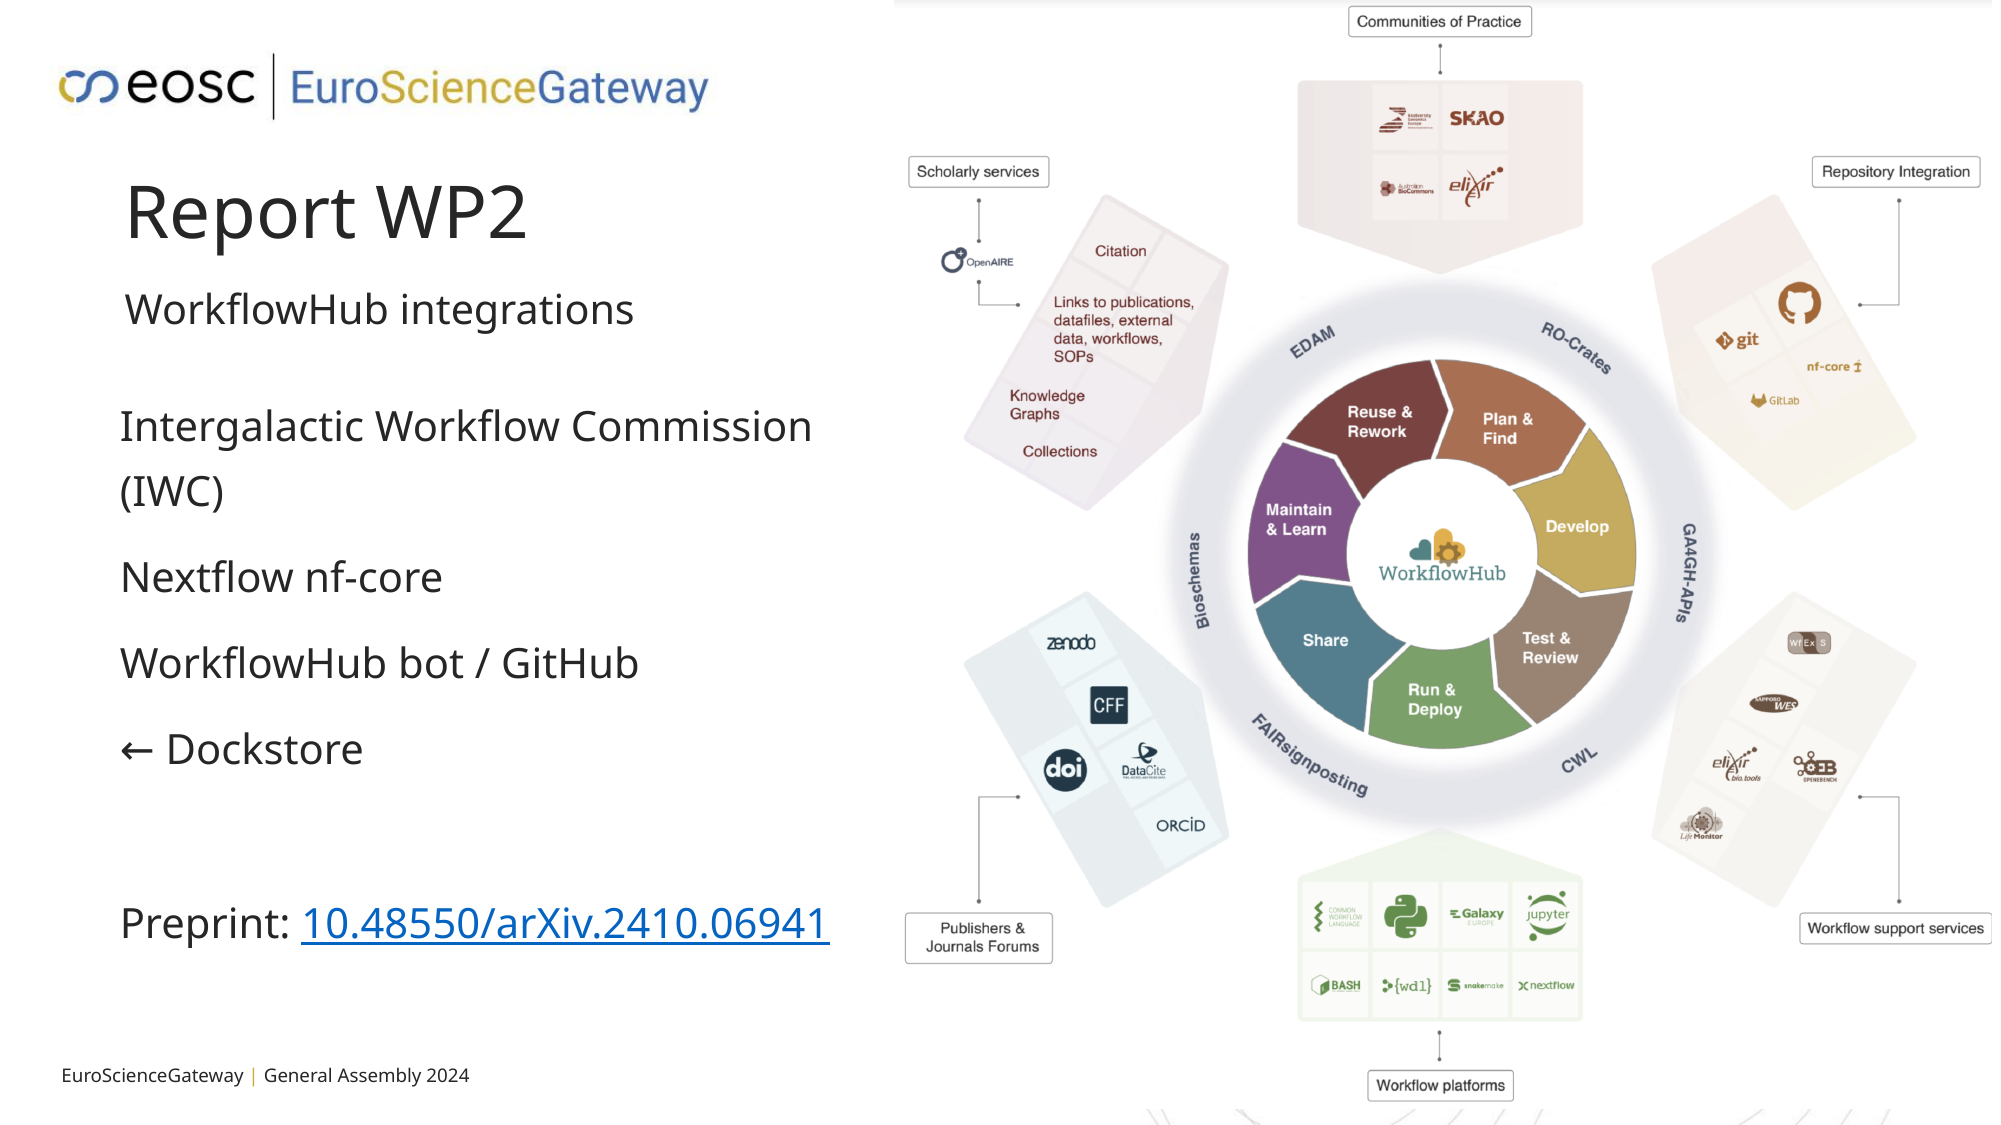

Report WP2
WorkflowHub integrations
# Intergalactic Workflow Commission (IWC)
Nextflow nf-core
WorkflowHub bot / GitHub
← Dockstore
Preprint: 10.48550/arXiv.2410.06941